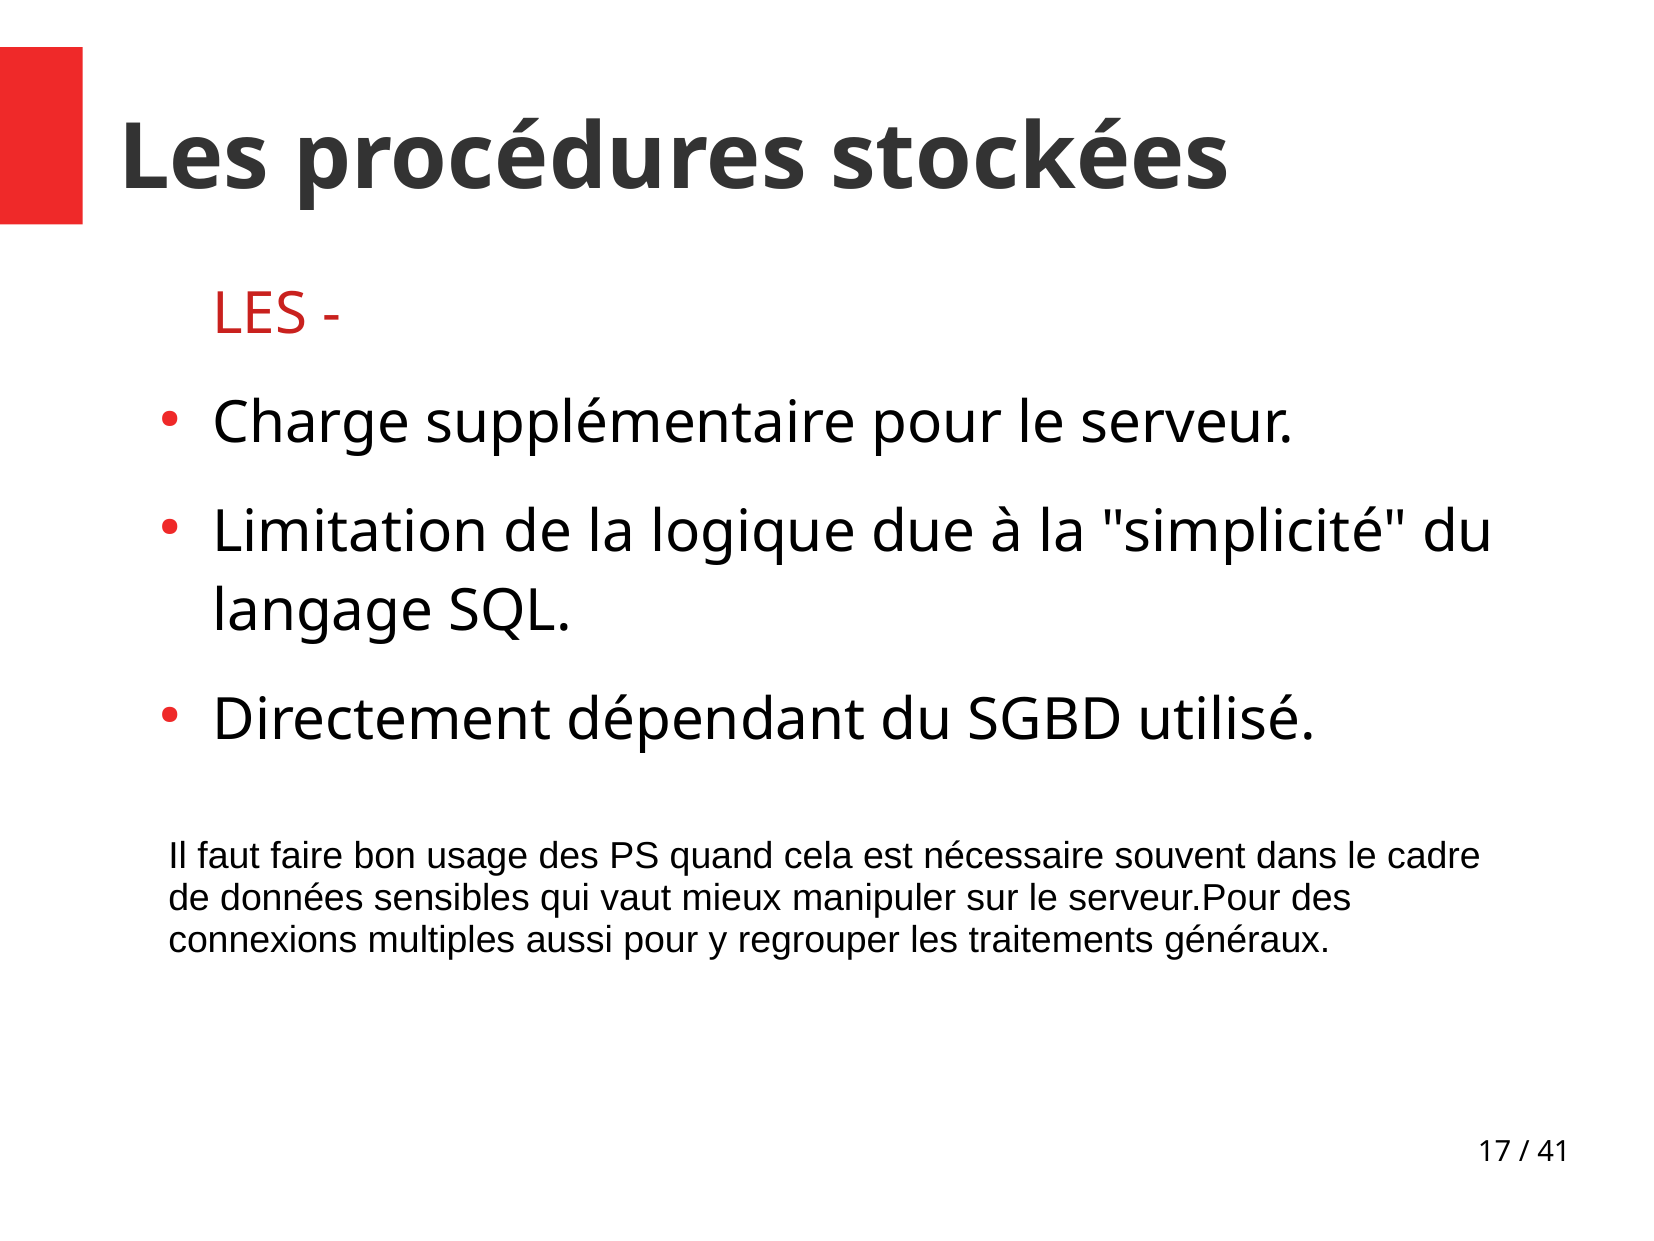

# Les procédures stockées
LES -
Charge supplémentaire pour le serveur.
Limitation de la logique due à la "simplicité" du langage SQL.
Directement dépendant du SGBD utilisé.
Il faut faire bon usage des PS quand cela est nécessaire souvent dans le cadre de données sensibles qui vaut mieux manipuler sur le serveur.Pour des connexions multiples aussi pour y regrouper les traitements généraux.
17